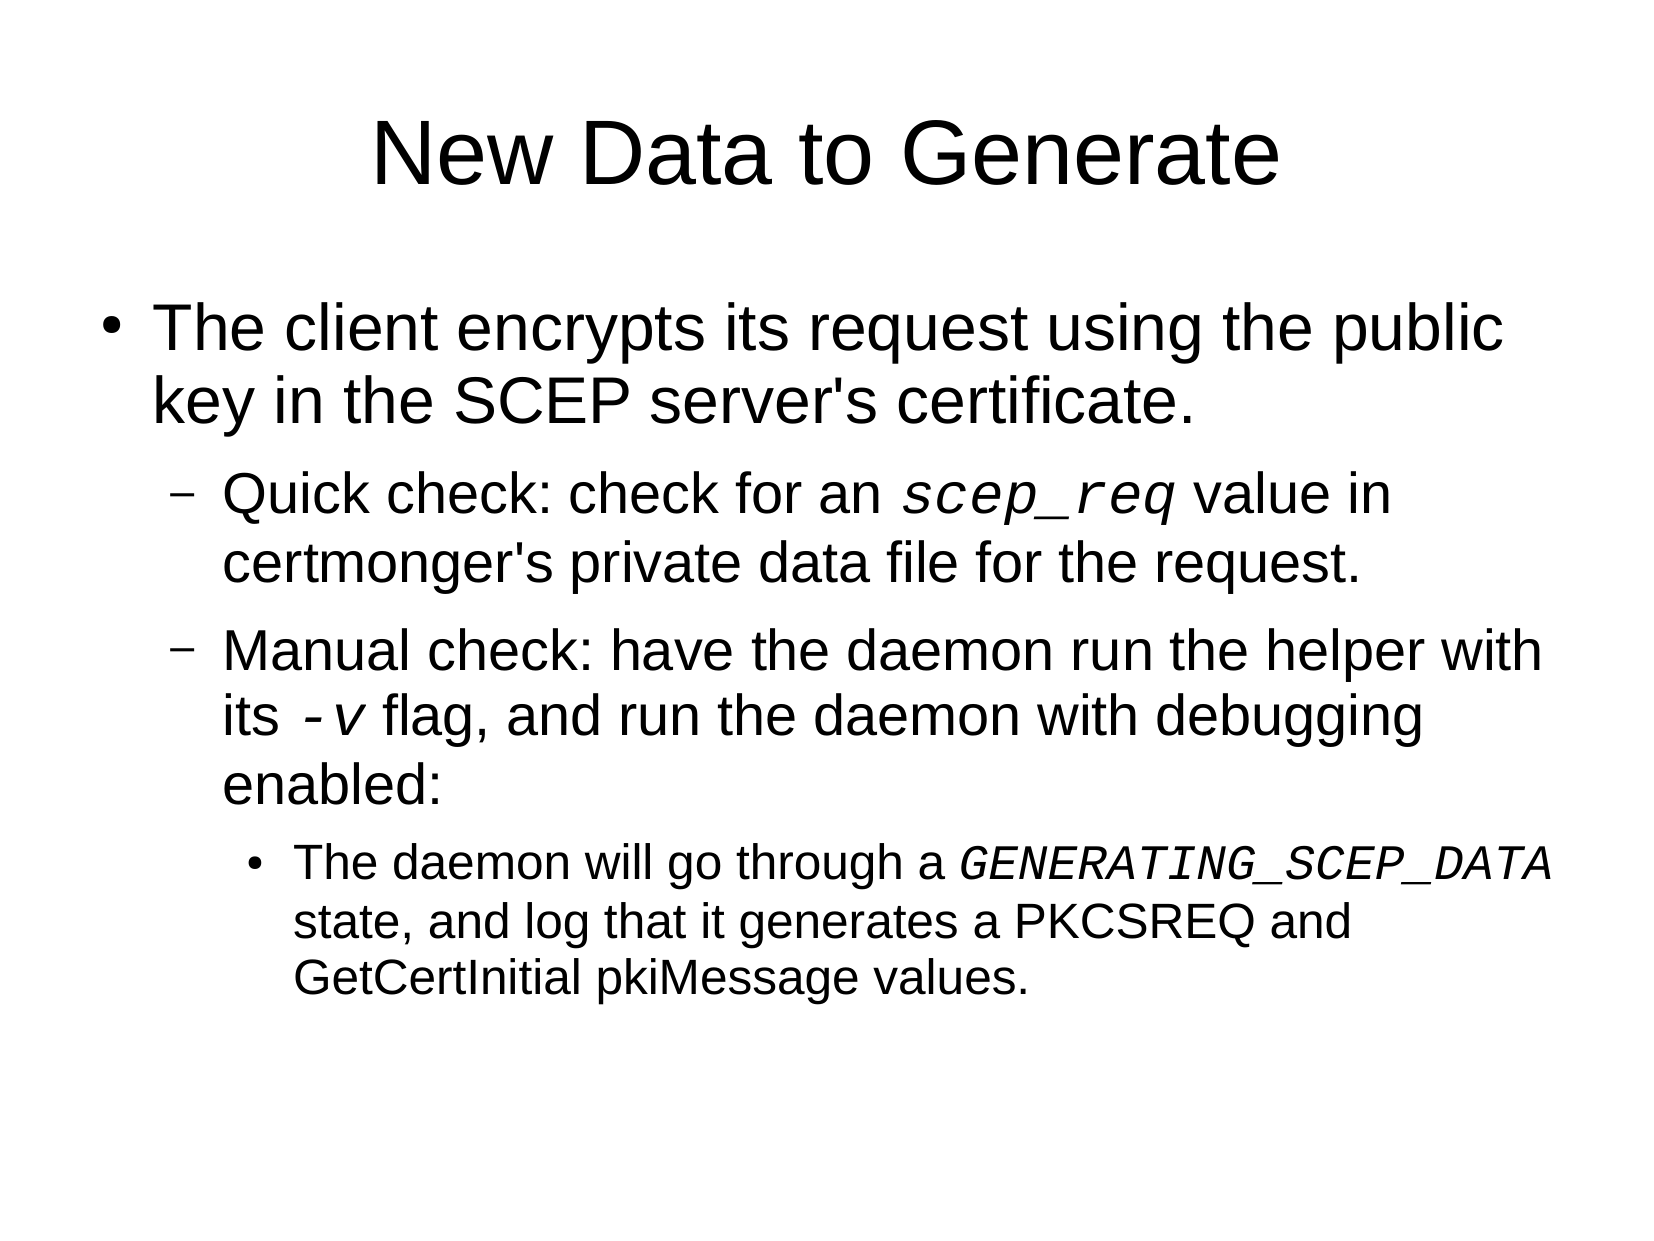

# New Data to Generate
The client encrypts its request using the public key in the SCEP server's certificate.
Quick check: check for an scep_req value in certmonger's private data file for the request.
Manual check: have the daemon run the helper with its -v flag, and run the daemon with debugging enabled:
The daemon will go through a GENERATING_SCEP_DATA state, and log that it generates a PKCSREQ and GetCertInitial pkiMessage values.